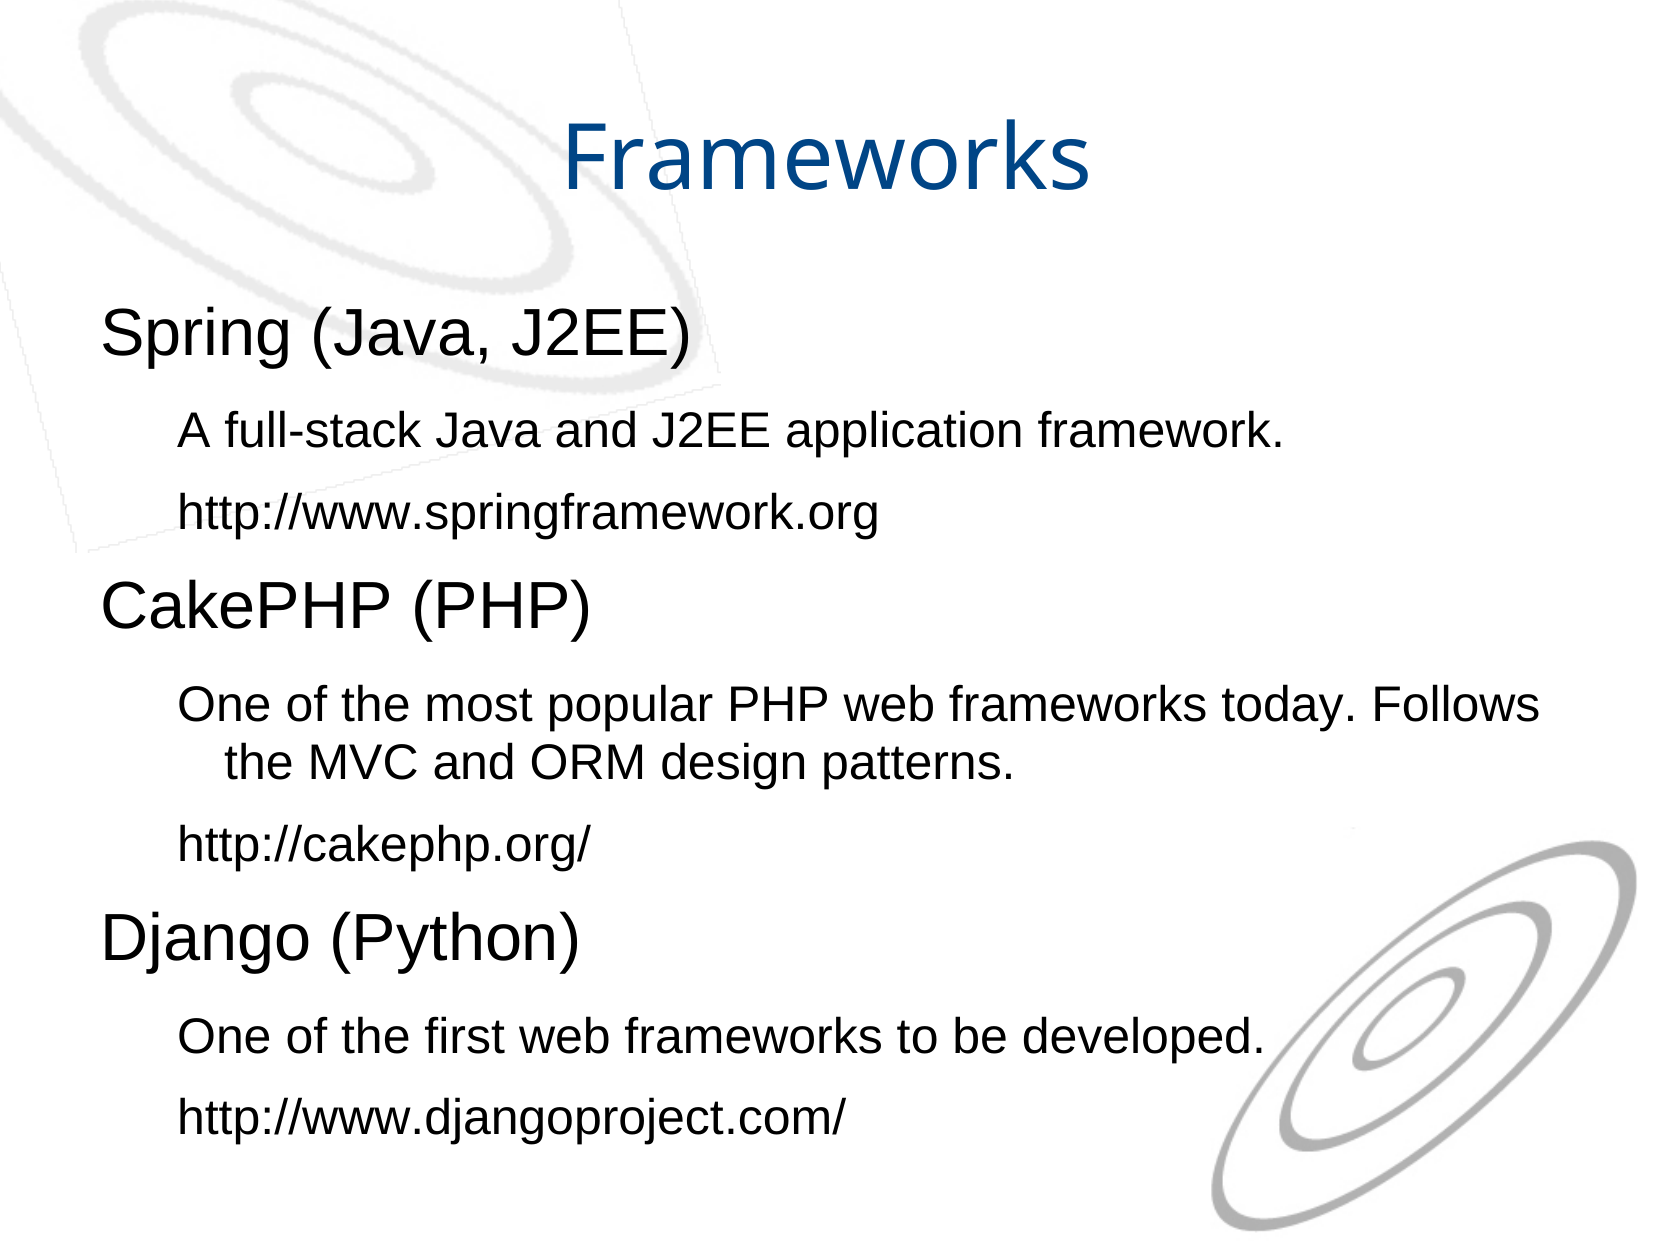

# Frameworks
Spring (Java, J2EE)‏
A full-stack Java and J2EE application framework.
http://www.springframework.org
CakePHP (PHP)‏
One of the most popular PHP web frameworks today. Follows the MVC and ORM design patterns.
http://cakephp.org/
Django (Python)‏
One of the first web frameworks to be developed.
http://www.djangoproject.com/